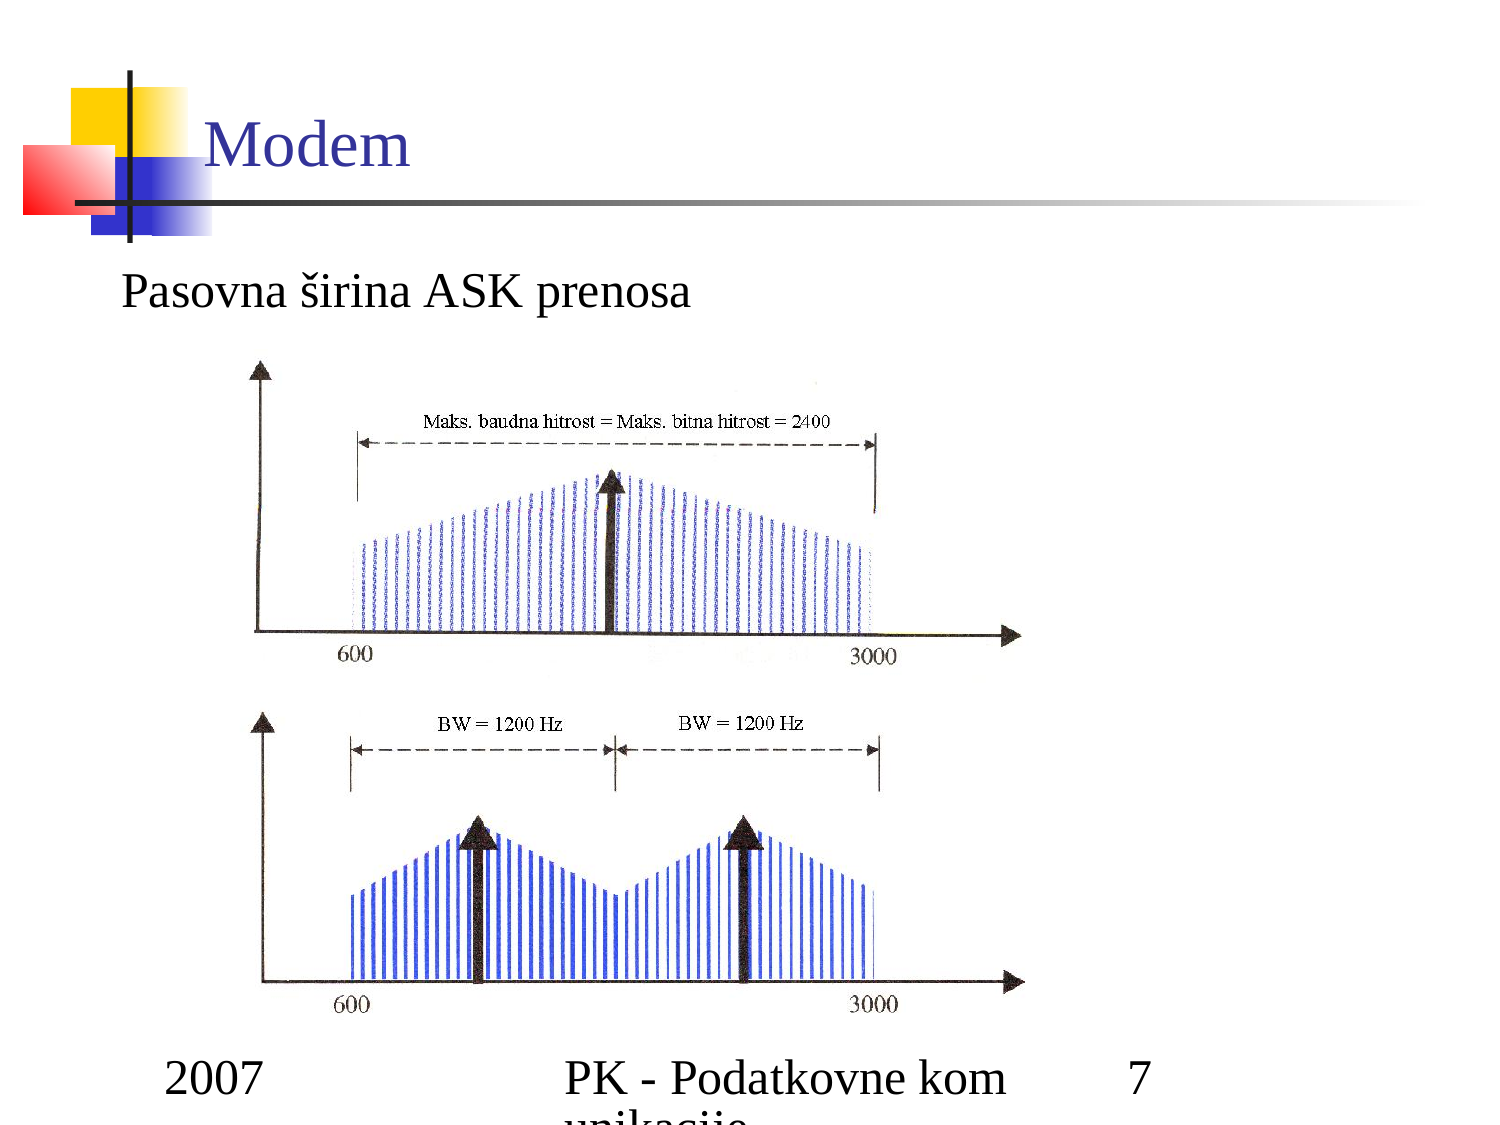

# Modem
	Pasovna širina ASK prenosa
2007
PK - Podatkovne komunikacije
7